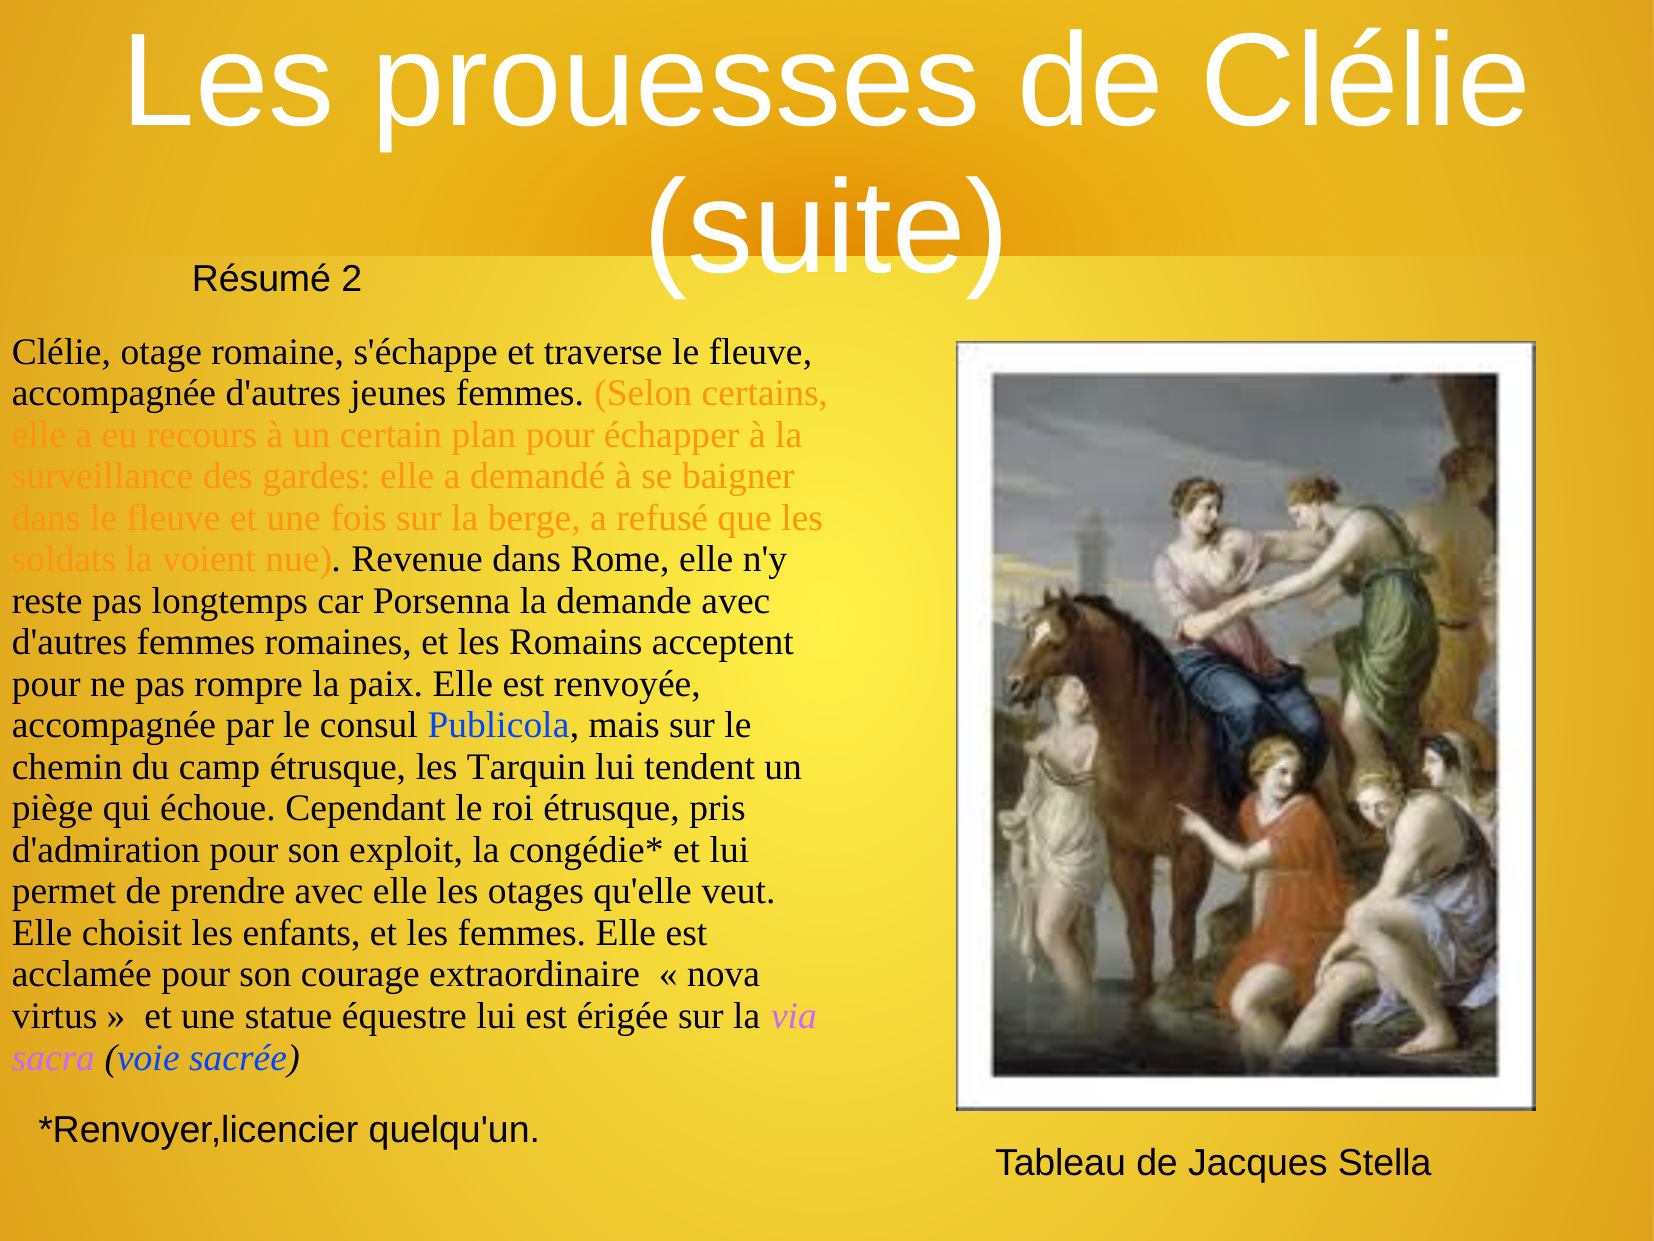

# Les prouesses de Clélie (suite)
Résumé 2
Clélie, otage romaine, s'échappe et traverse le fleuve, accompagnée d'autres jeunes femmes. (Selon certains, elle a eu recours à un certain plan pour échapper à la surveillance des gardes: elle a demandé à se baigner dans le fleuve et une fois sur la berge, a refusé que les soldats la voient nue). Revenue dans Rome, elle n'y reste pas longtemps car Porsenna la demande avec d'autres femmes romaines, et les Romains acceptent pour ne pas rompre la paix. Elle est renvoyée, accompagnée par le consul Publicola, mais sur le chemin du camp étrusque, les Tarquin lui tendent un piège qui échoue. Cependant le roi étrusque, pris d'admiration pour son exploit, la congédie* et lui permet de prendre avec elle les otages qu'elle veut. Elle choisit les enfants, et les femmes. Elle est acclamée pour son courage extraordinaire « nova virtus » et une statue équestre lui est érigée sur la via sacra (voie sacrée)
*Renvoyer,licencier quelqu'un.
Tableau de Jacques Stella